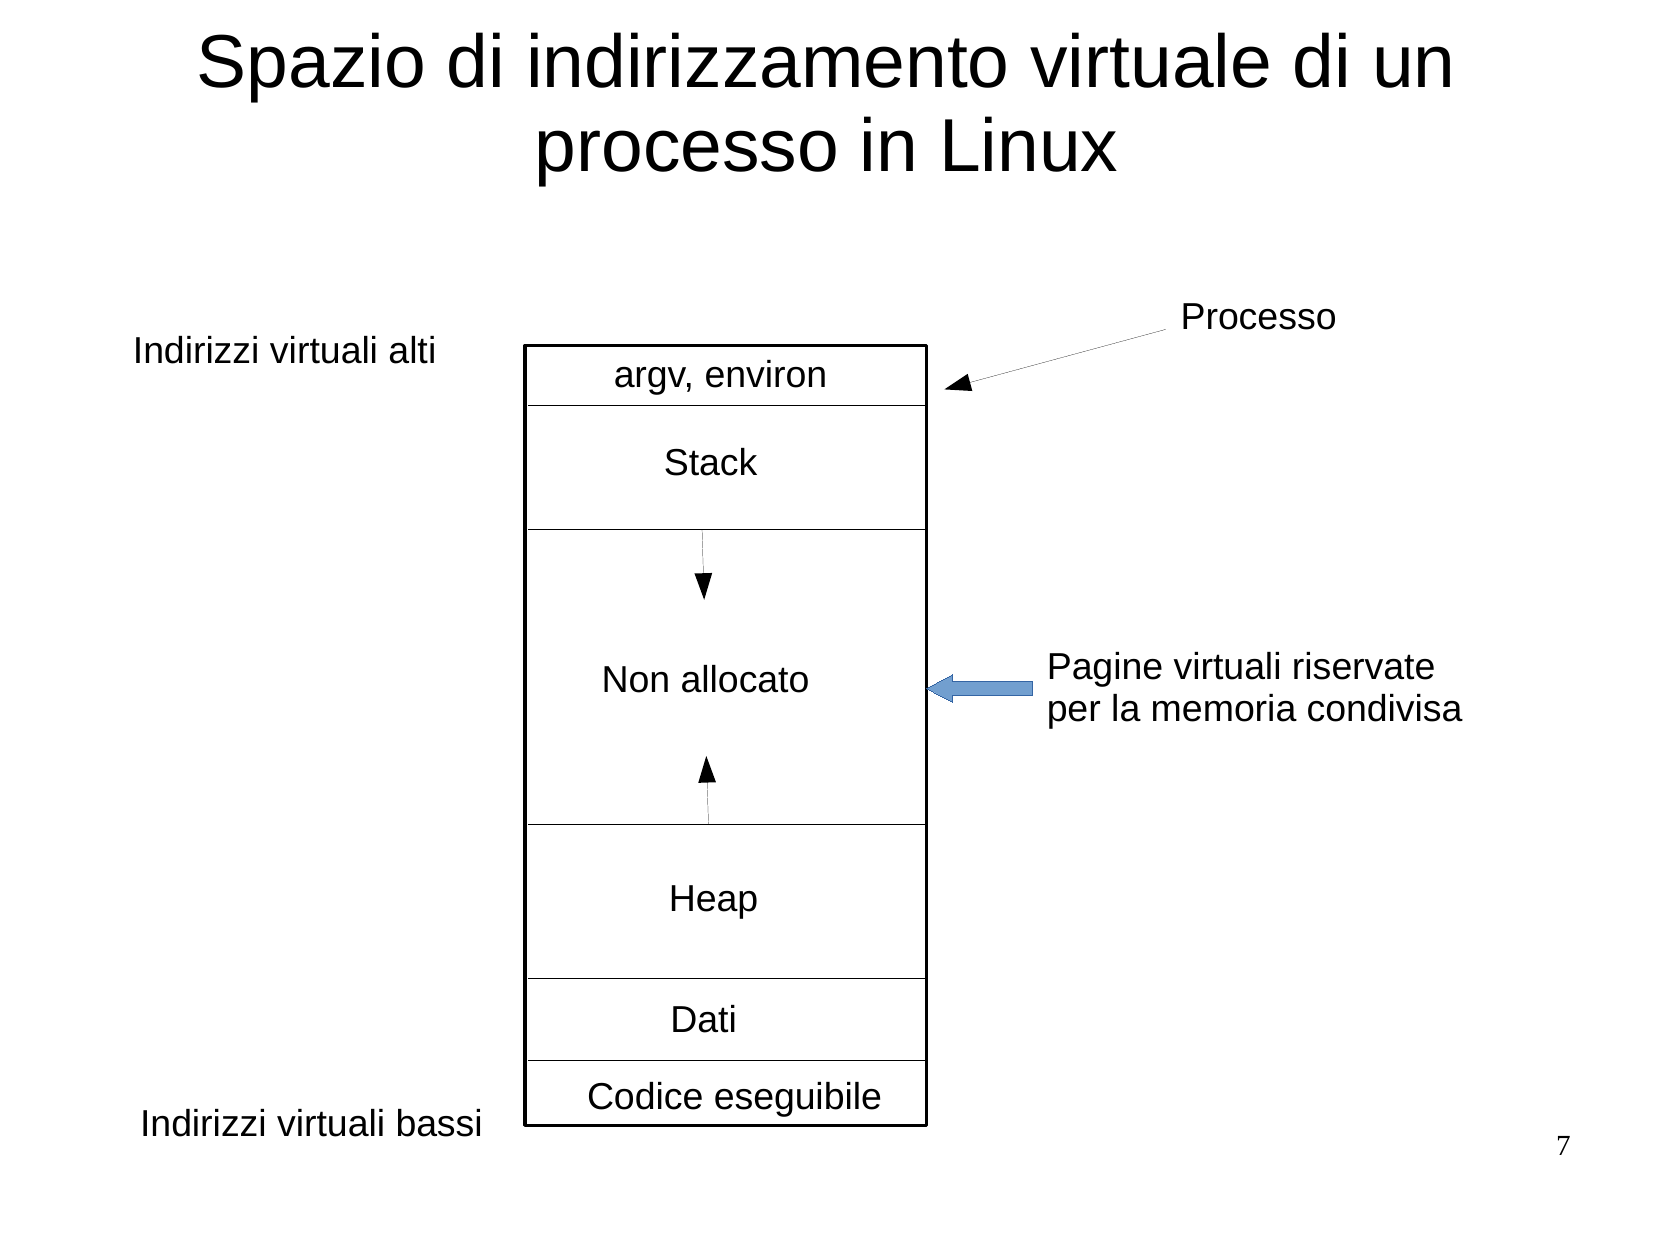

# Spazio di indirizzamento virtuale di un processo in Linux
Processo
Indirizzi virtuali alti
argv, environ
Stack
Pagine virtuali riservate
per la memoria condivisa
Non allocato
Heap
Dati
Codice eseguibile
Indirizzi virtuali bassi
7